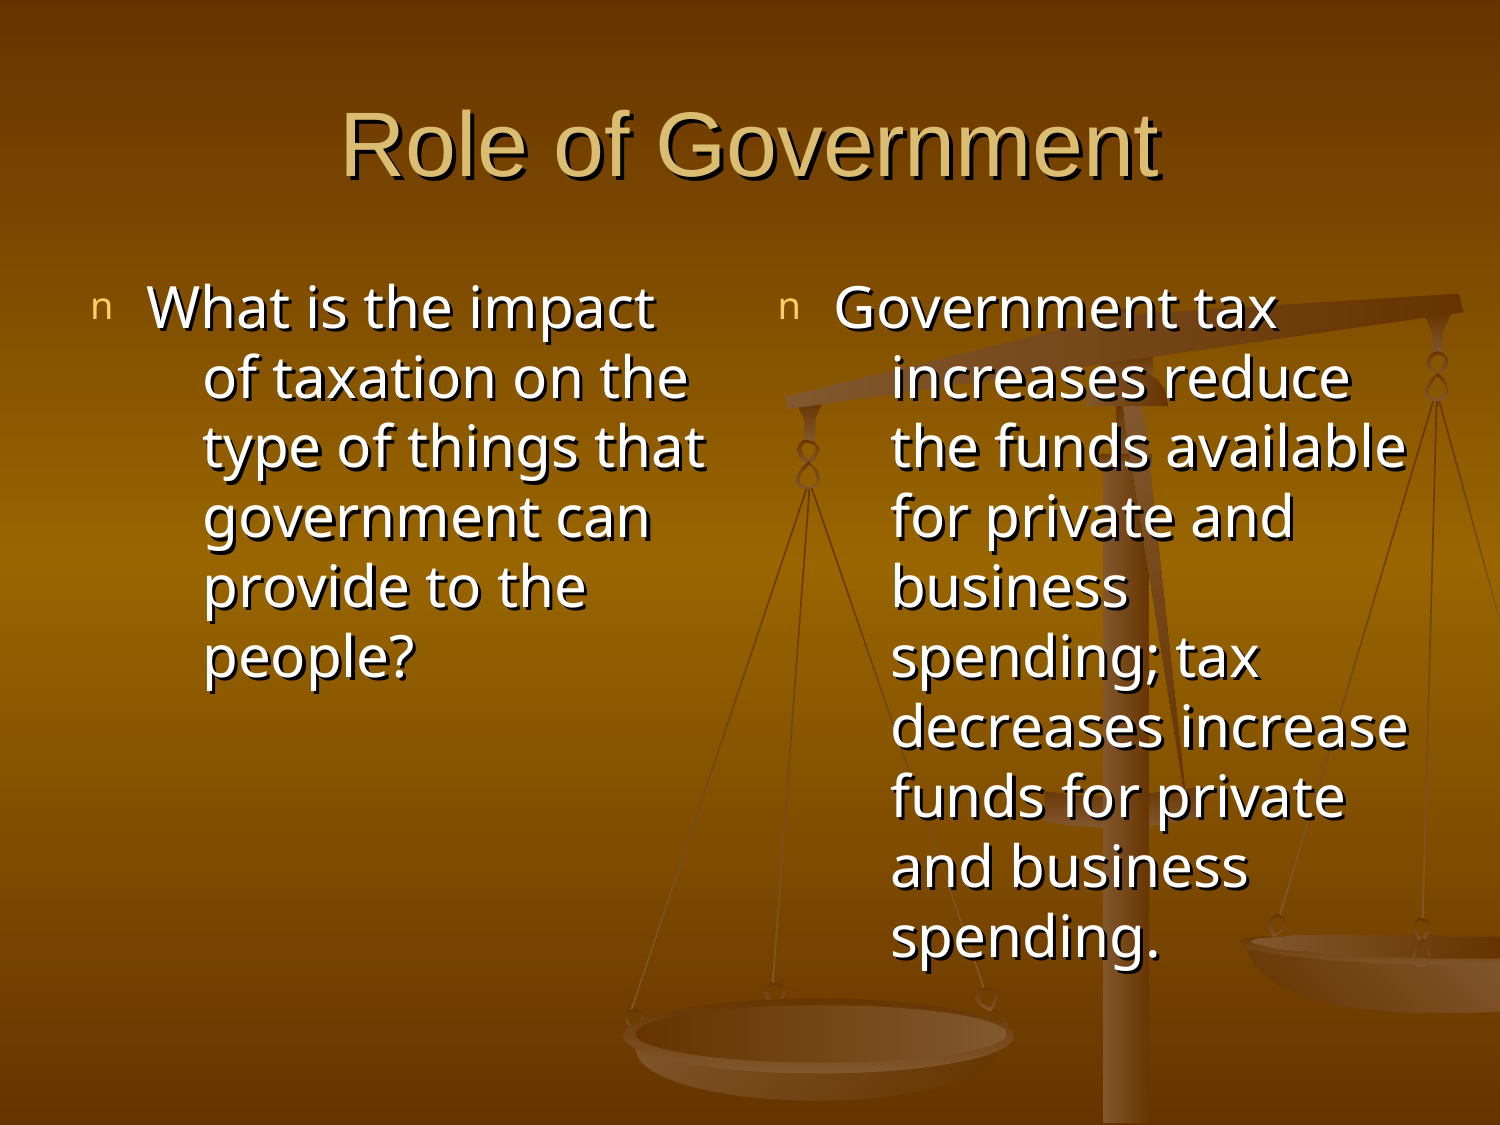

# Role of Government
What is the impact of taxation on the type of things that government can provide to the people?
Government tax increases reduce the funds available for private and business spending; tax decreases increase funds for private and business spending.